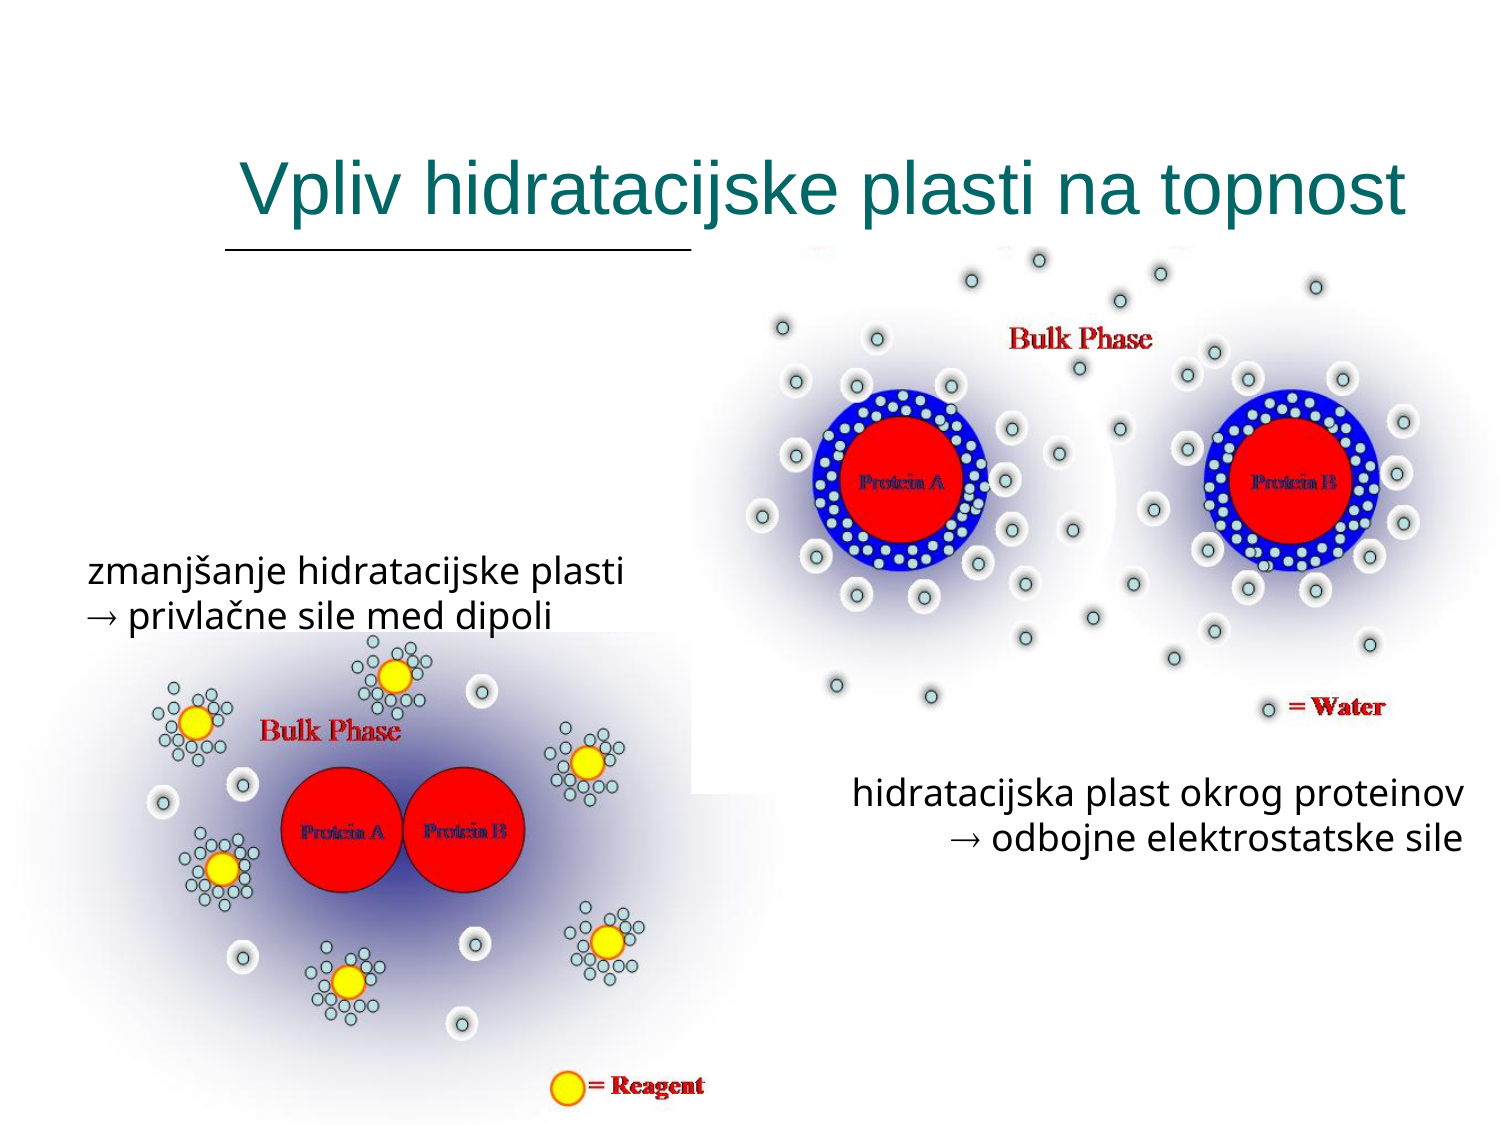

# Vpliv hidratacijske plasti na topnost
zmanjšanje hidratacijske plasti
 privlačne sile med dipoli
hidratacijska plast okrog proteinov
 odbojne elektrostatske sile